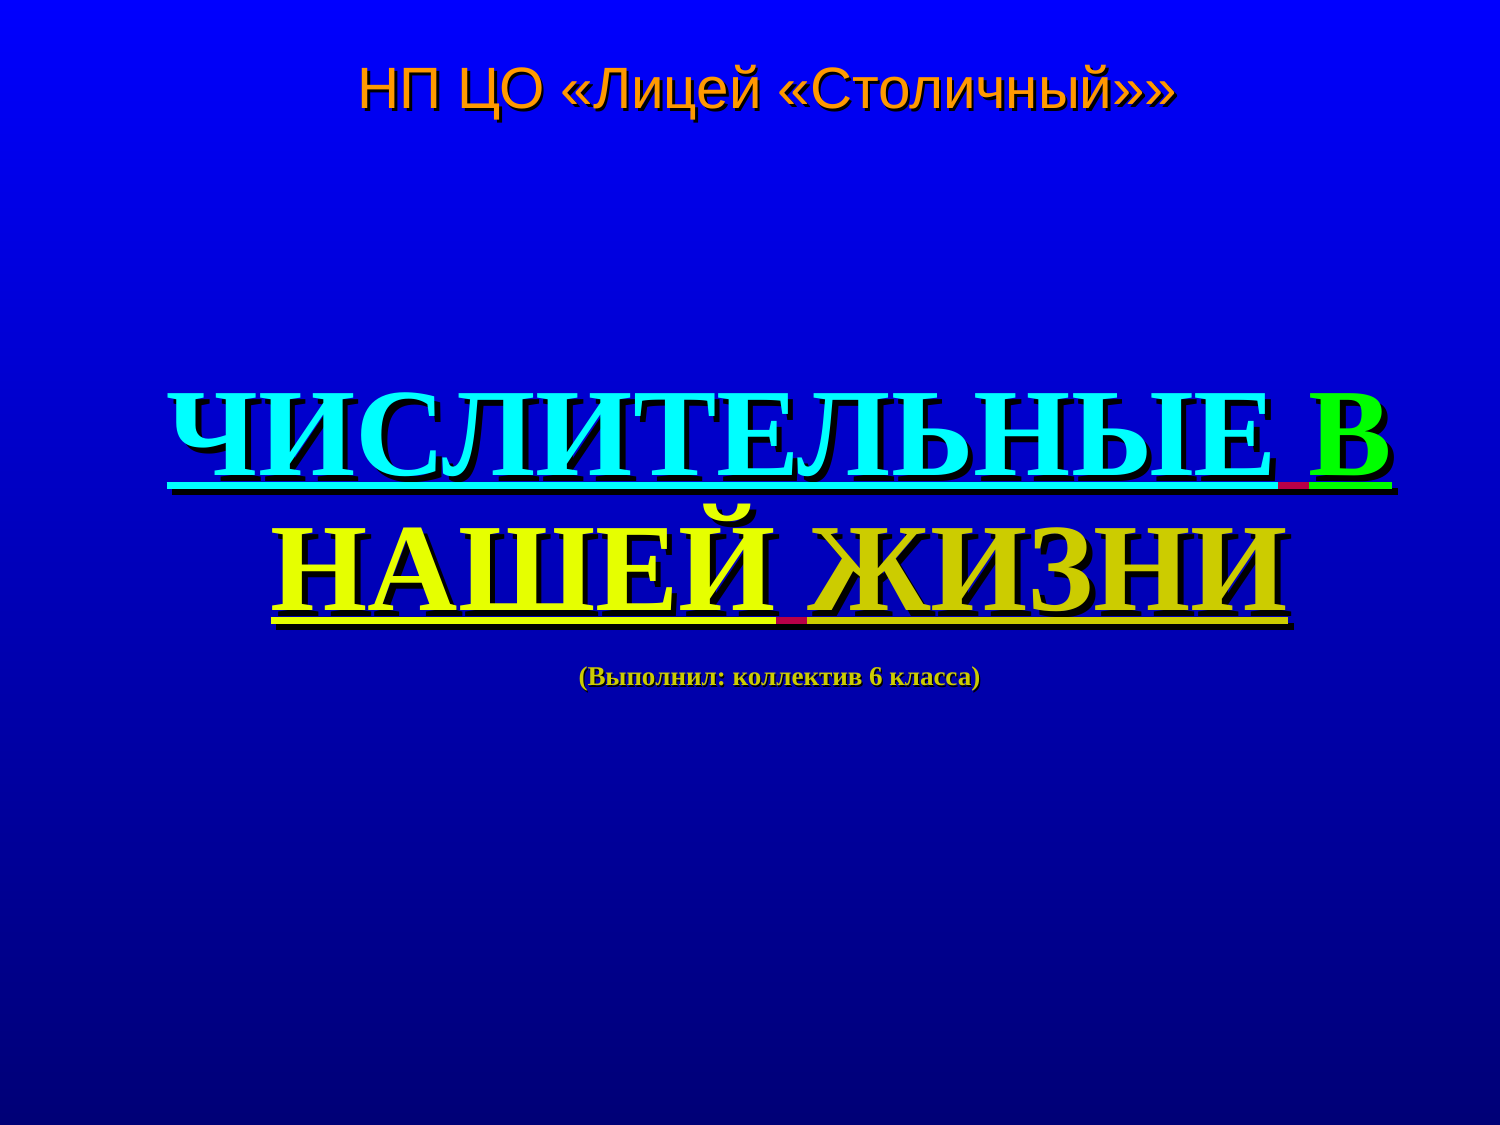

НП ЦО «Лицей «Столичный»»
ЧИСЛИТЕЛЬНЫЕ В НАШЕЙ ЖИЗНИ
(Выполнил: коллектив 6 класса)
#